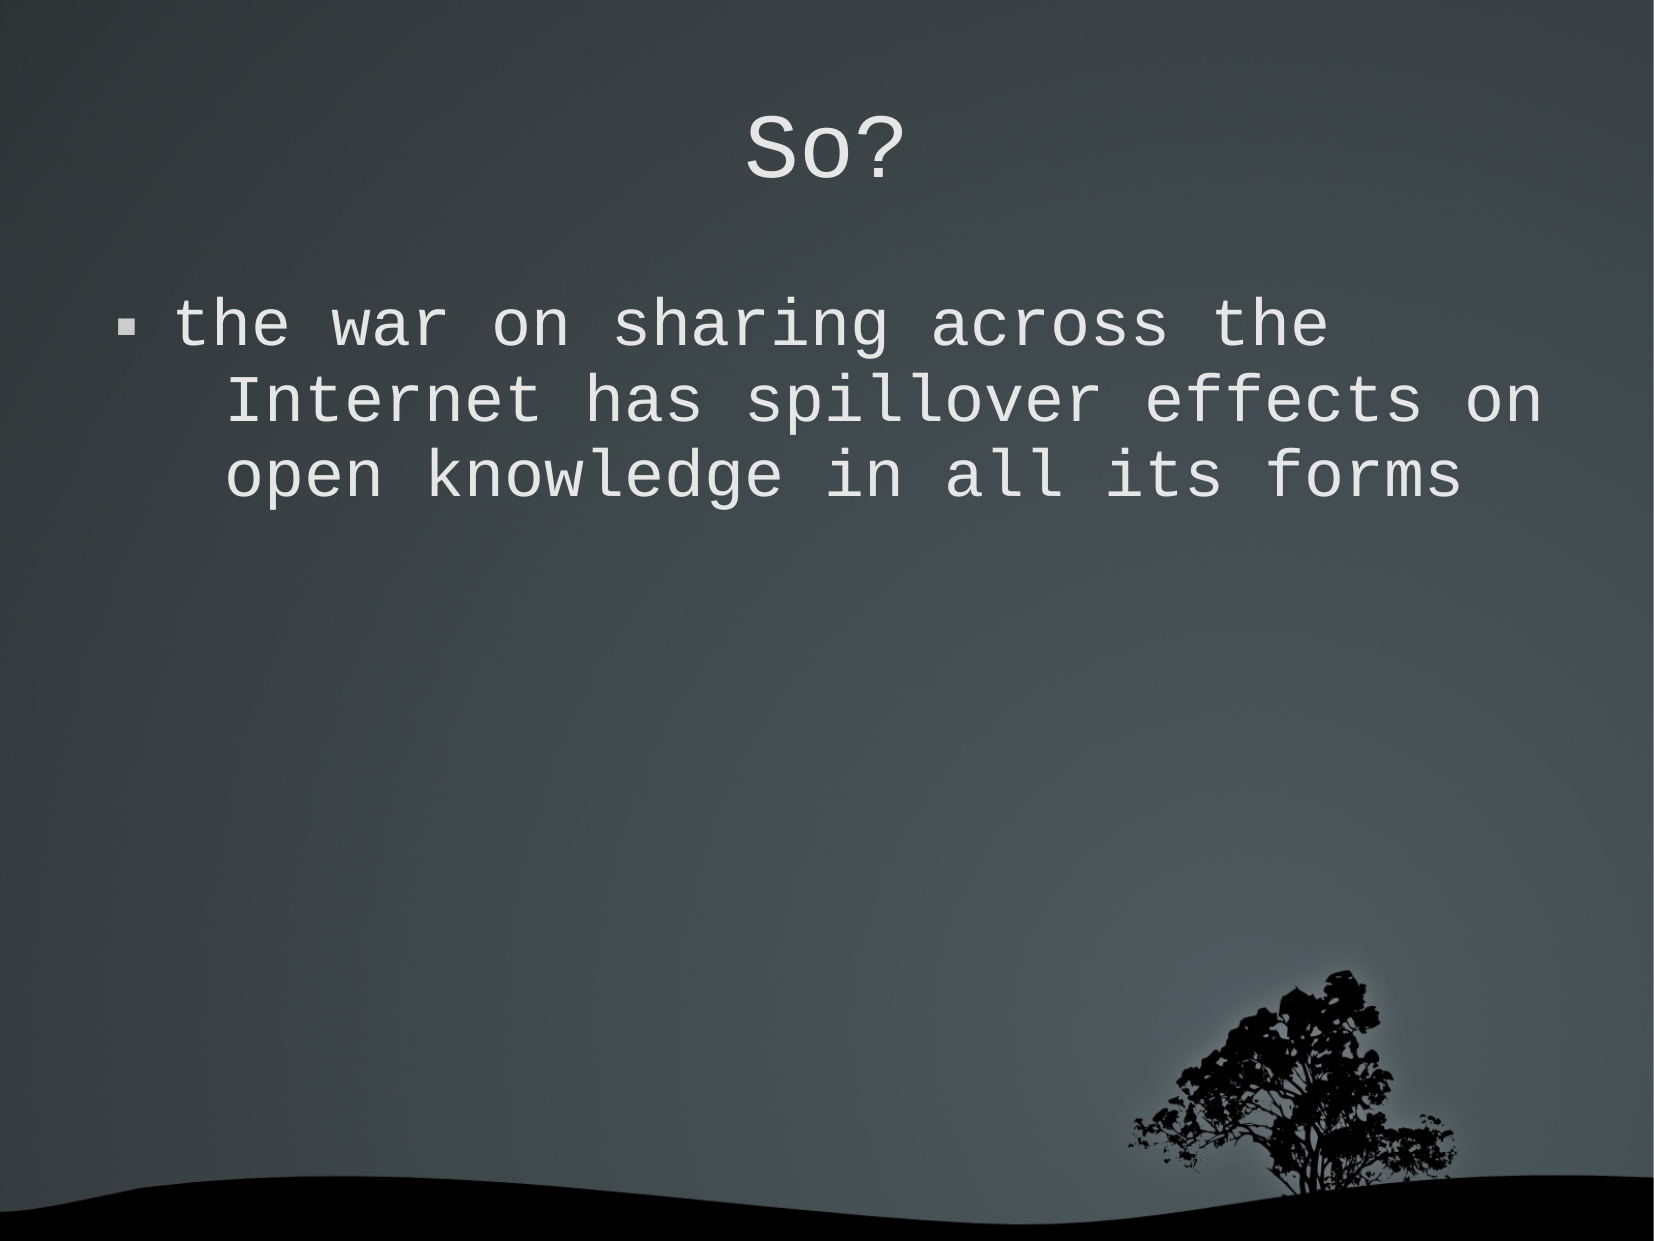

# So?
the war on sharing across the Internet has spillover effects on open knowledge in all its forms